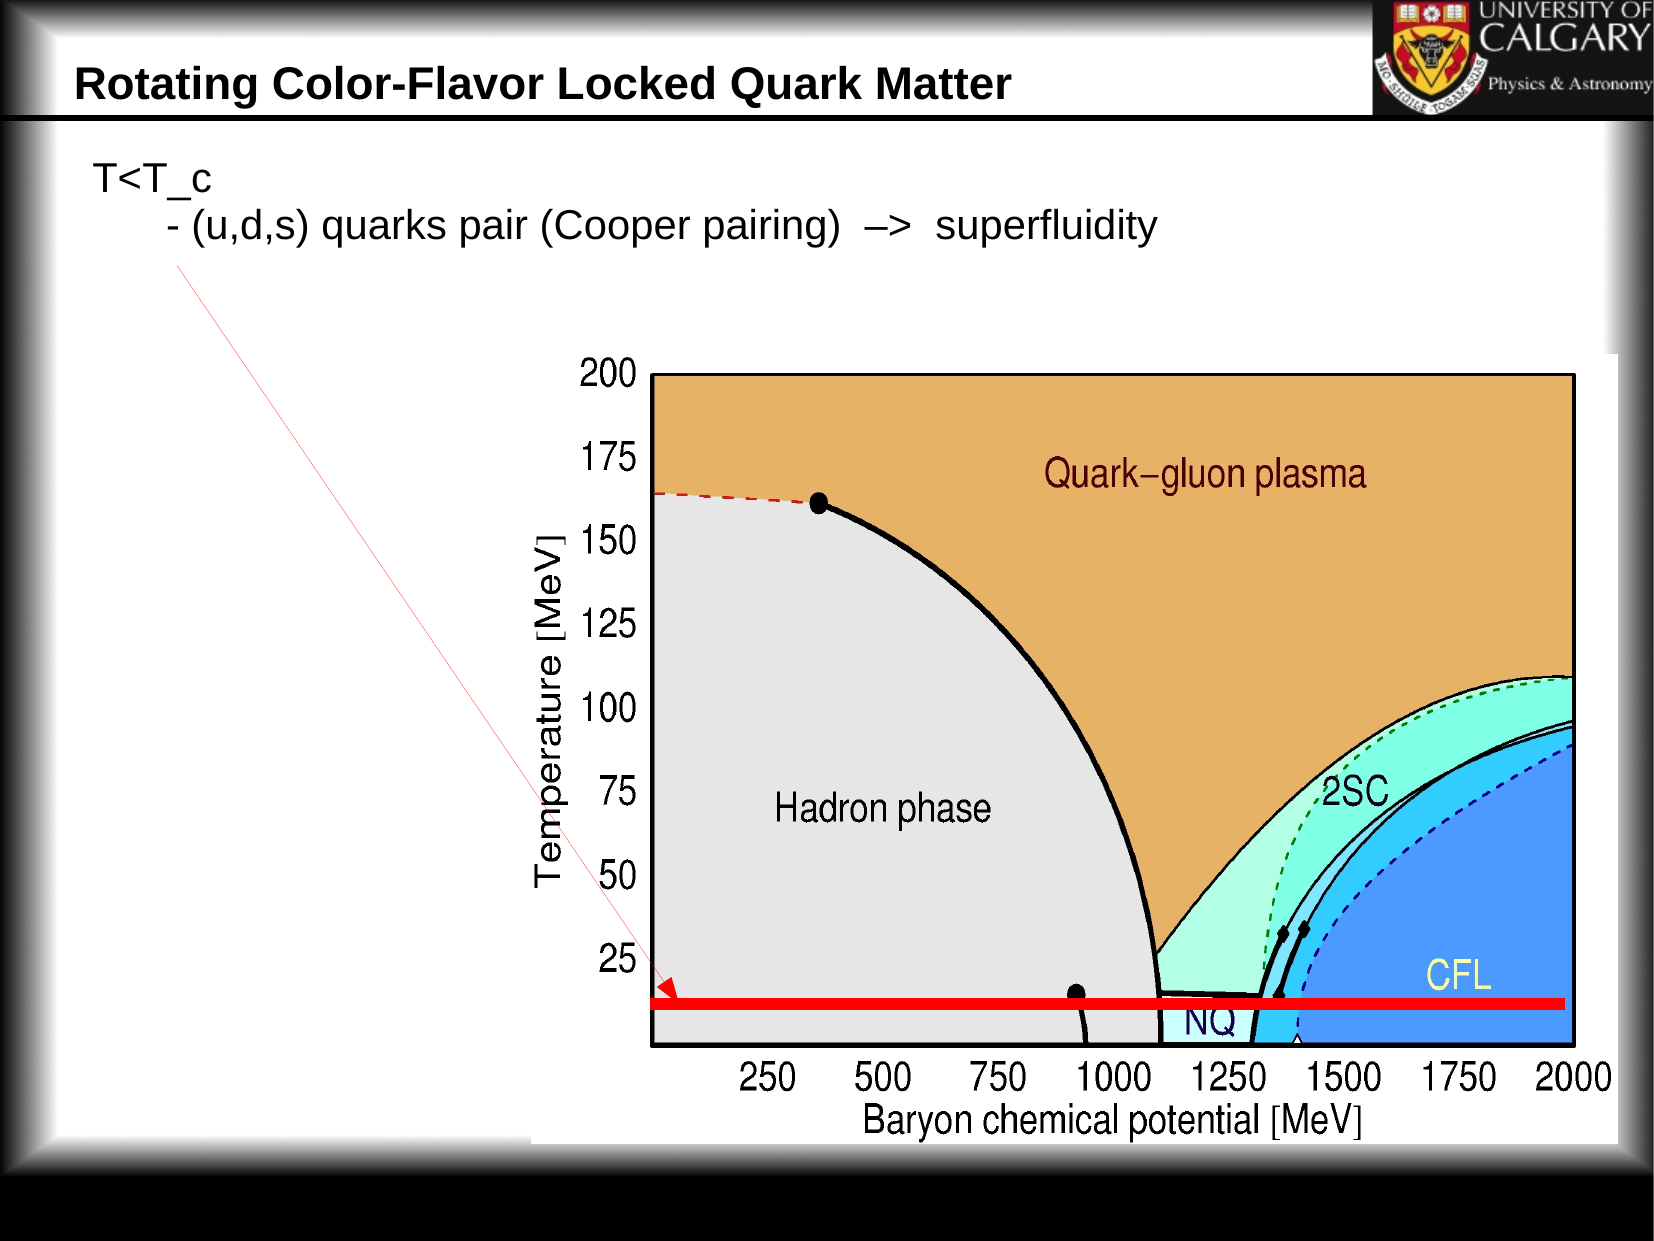

Rotating Color-Flavor Locked Quark Matter
T<T_c
	- (u,d,s) quarks pair (Cooper pairing) –> superfluidity